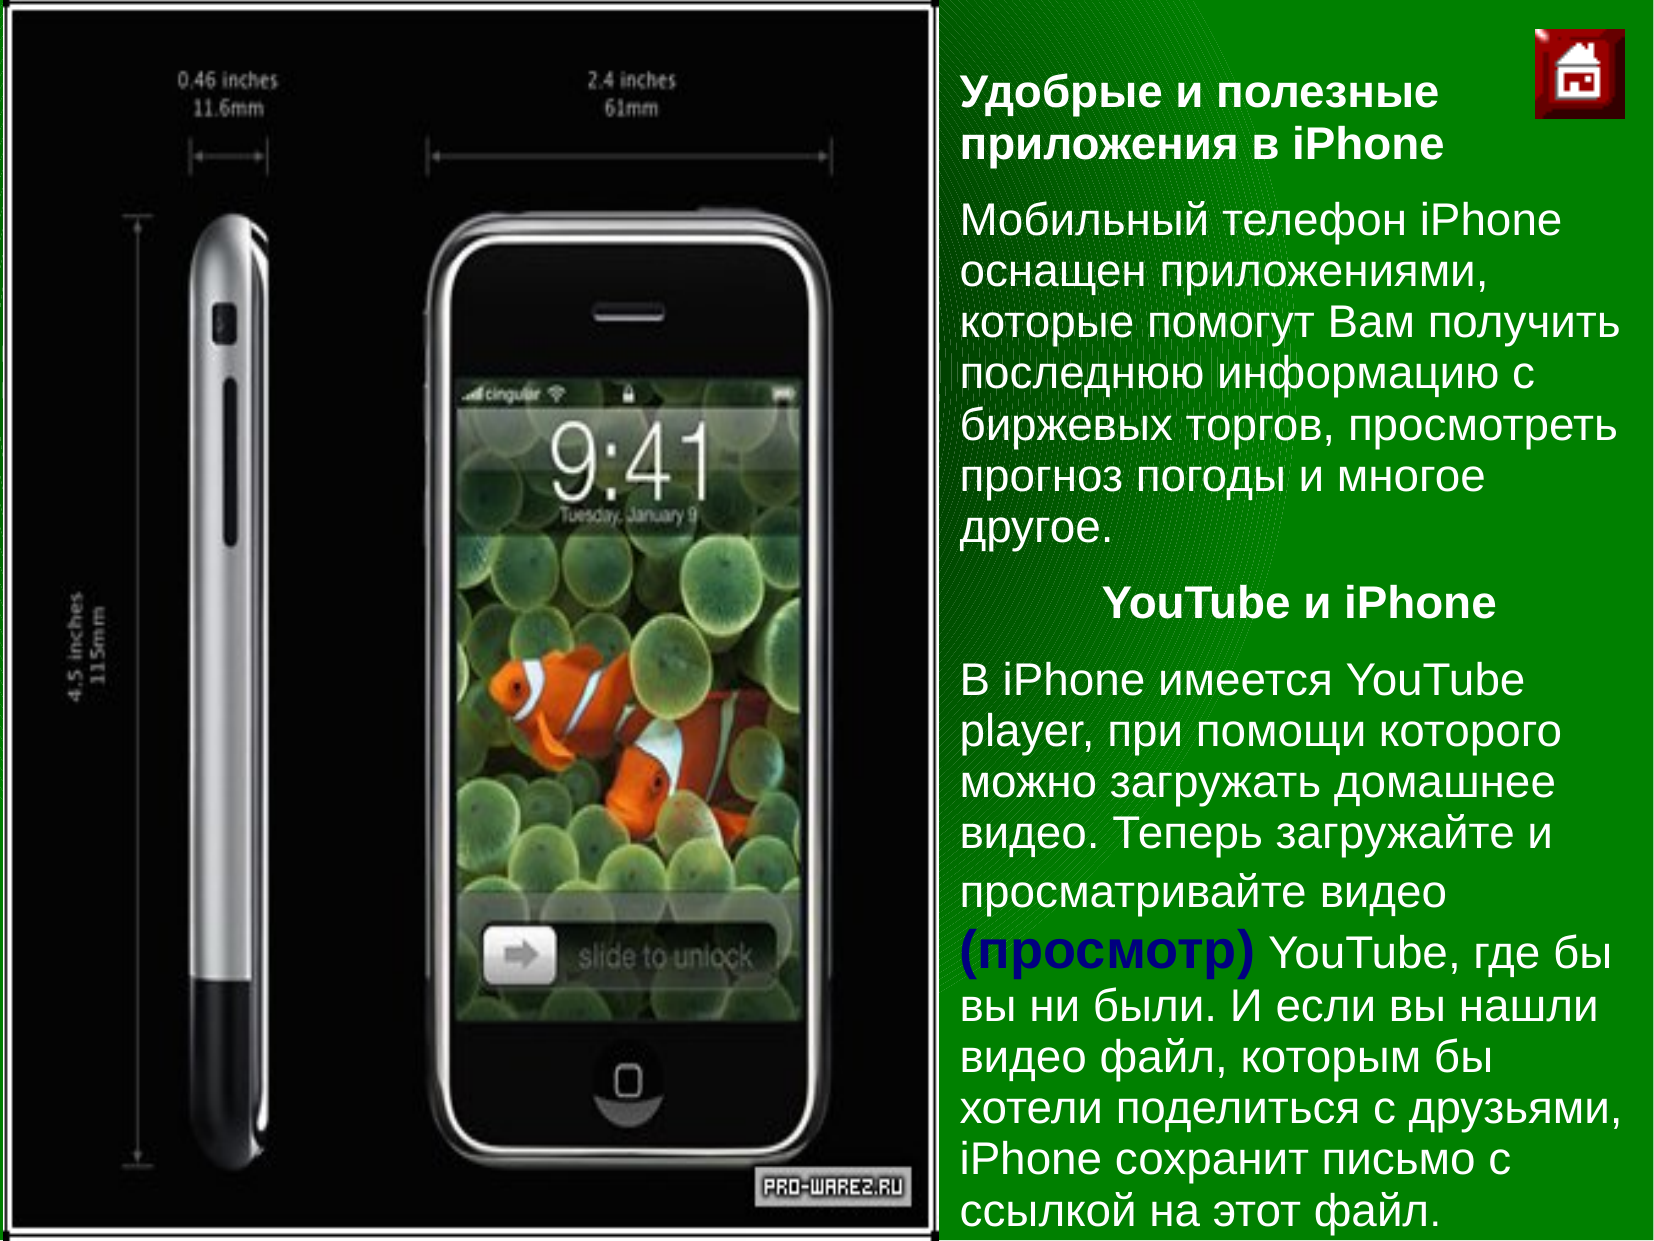

Удобрые и полезные приложения в iPhone
Мобильный телефон iPhone оснащен приложениями, которые помогут Вам получить последнюю информацию с биржевых торгов, просмотреть прогноз погоды и многое другое.
YouTube и iPhone
В iPhone имеется YouTube player, при помощи которого можно загружать домашнее видео. Теперь загружайте и просматривайте видео (просмотр) YouTube, где бы вы ни были. И если вы нашли видео файл, которым бы хотели поделиться с друзьями, iPhone сохранит письмо с ссылкой на этот файл.